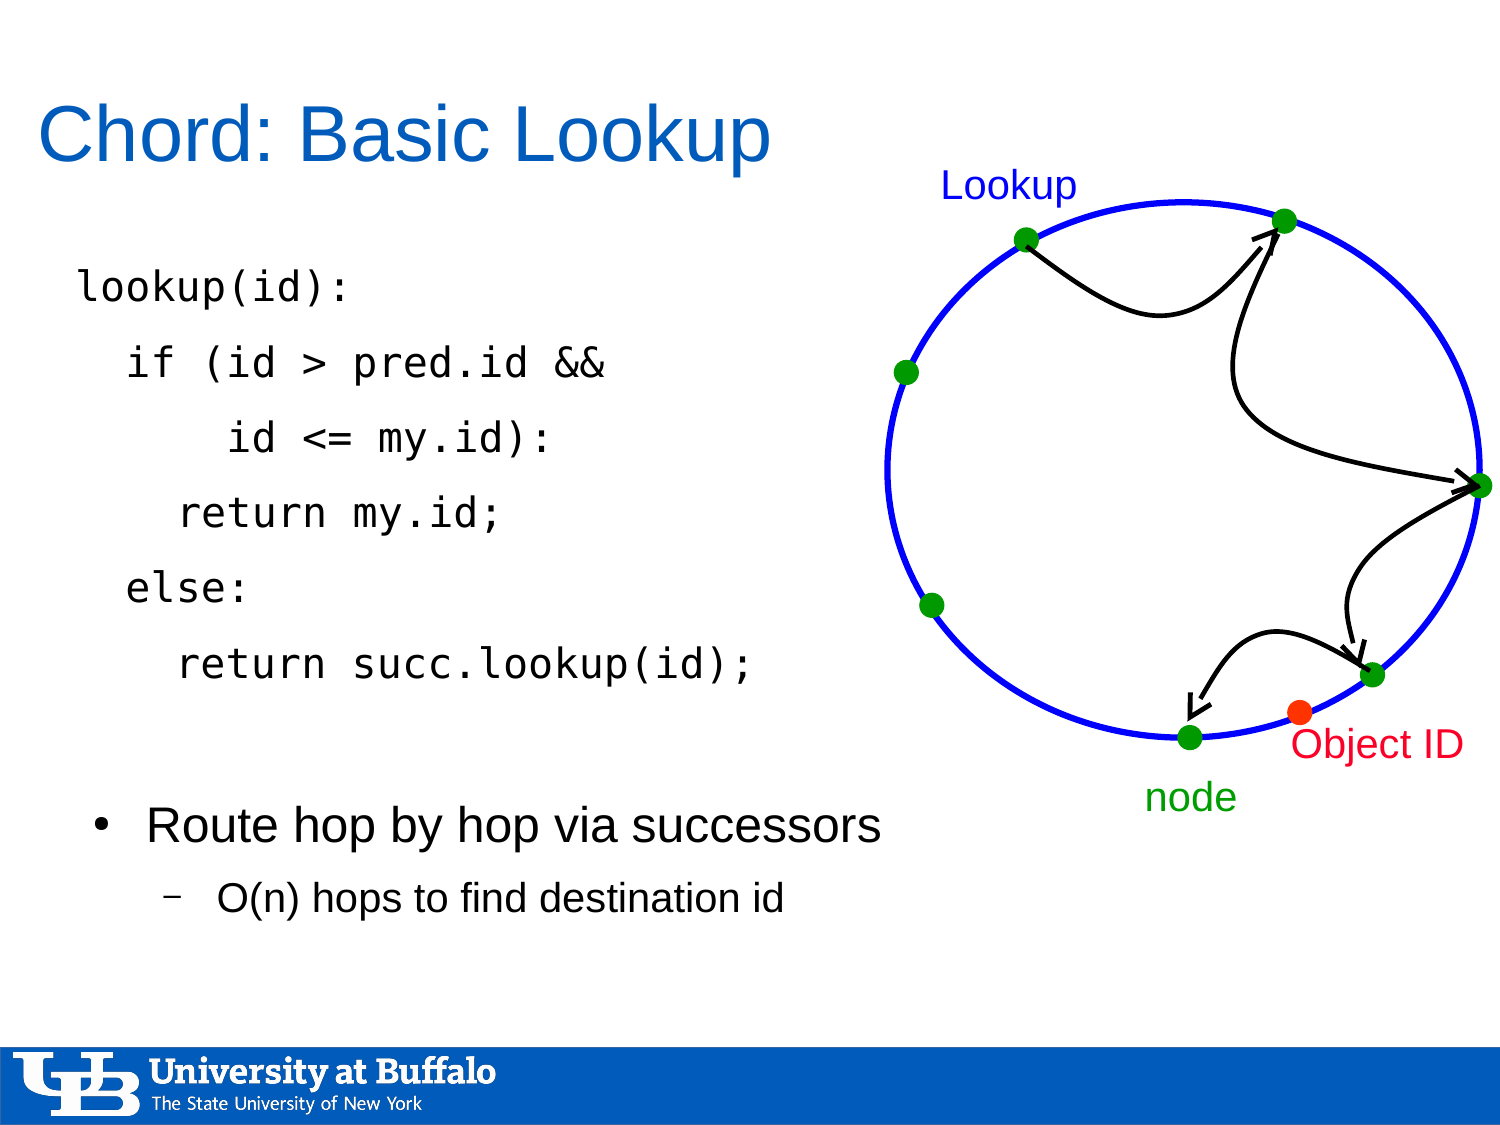

# Chord: Basic Lookup
Lookup
lookup(id):
 if (id > pred.id &&
 id <= my.id):
 return my.id;
 else:
	 return succ.lookup(id);
Route hop by hop via successors
O(n) hops to find destination id
Object ID
node